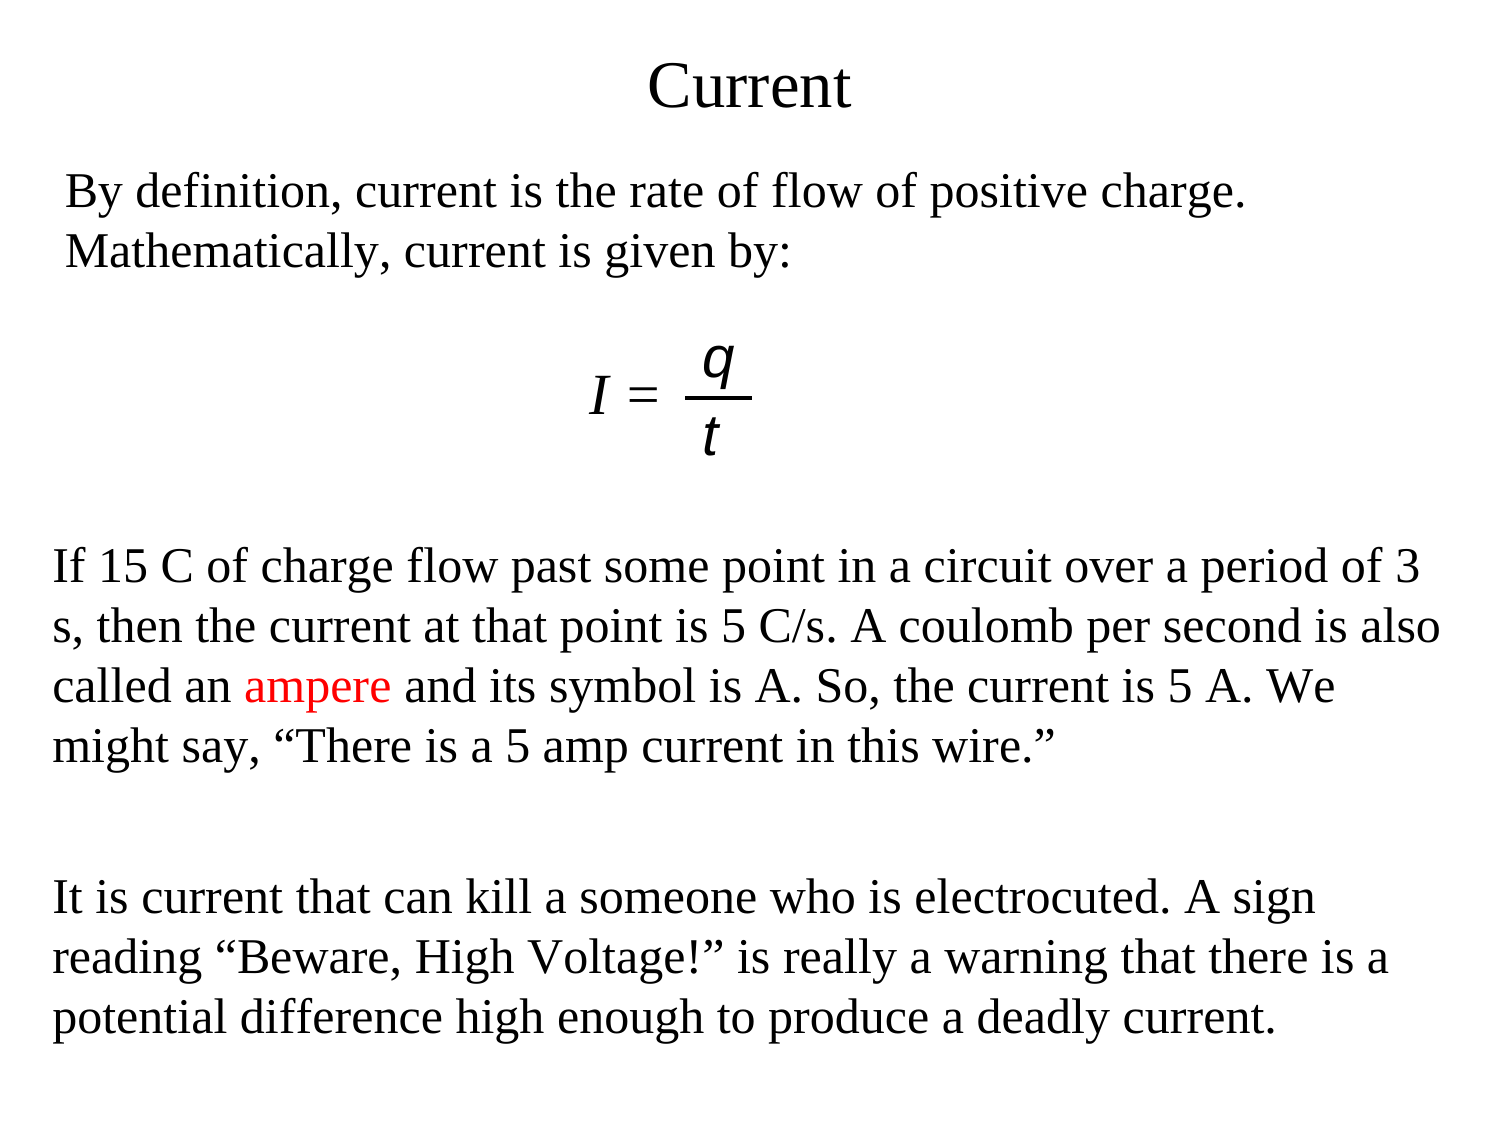

# Current
By definition, current is the rate of flow of positive charge. Mathematically, current is given by:
q
t
I =
If 15 C of charge flow past some point in a circuit over a period of 3 s, then the current at that point is 5 C/s. A coulomb per second is also called an ampere and its symbol is A. So, the current is 5 A. We might say, “There is a 5 amp current in this wire.”
It is current that can kill a someone who is electrocuted. A sign reading “Beware, High Voltage!” is really a warning that there is a potential difference high enough to produce a deadly current.